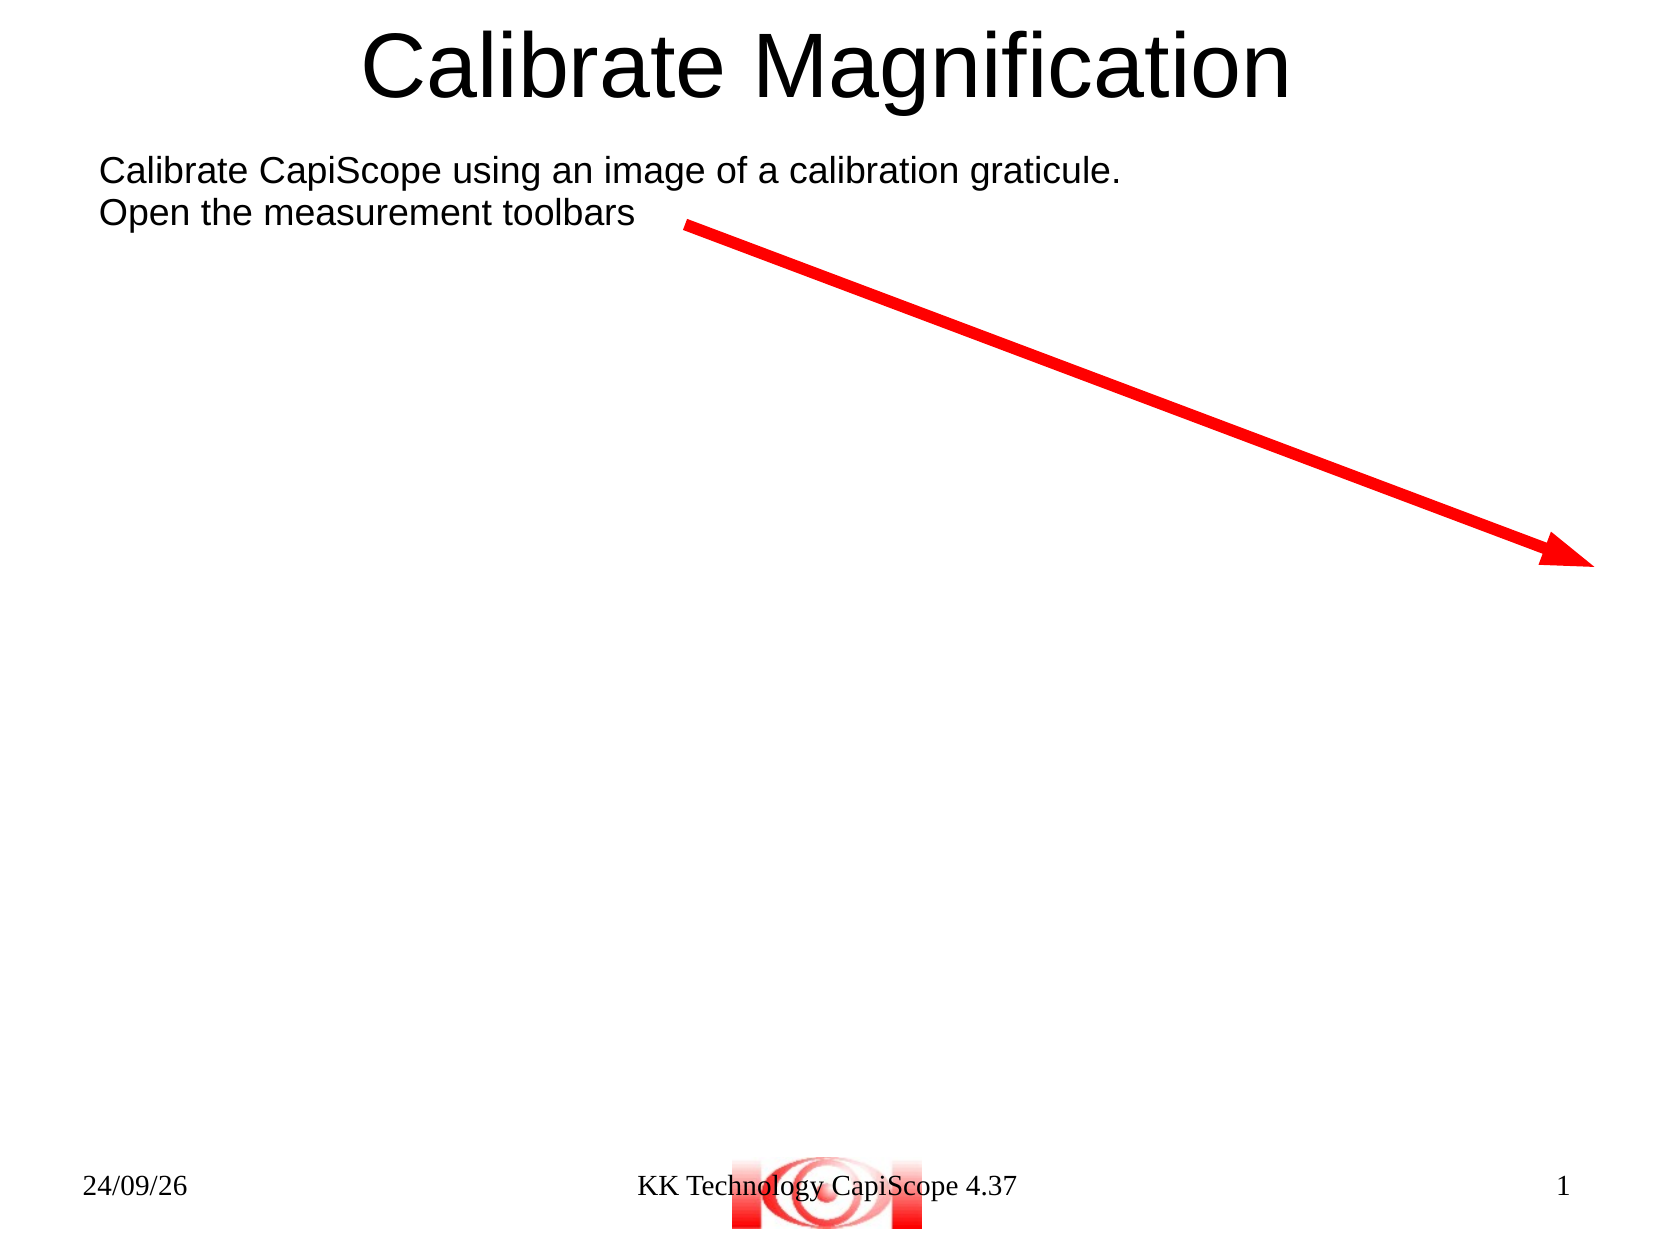

# Calibrate Magnification
Calibrate CapiScope using an image of a calibration graticule.
Open the measurement toolbars
KK Technology CapiScope 4.37
1